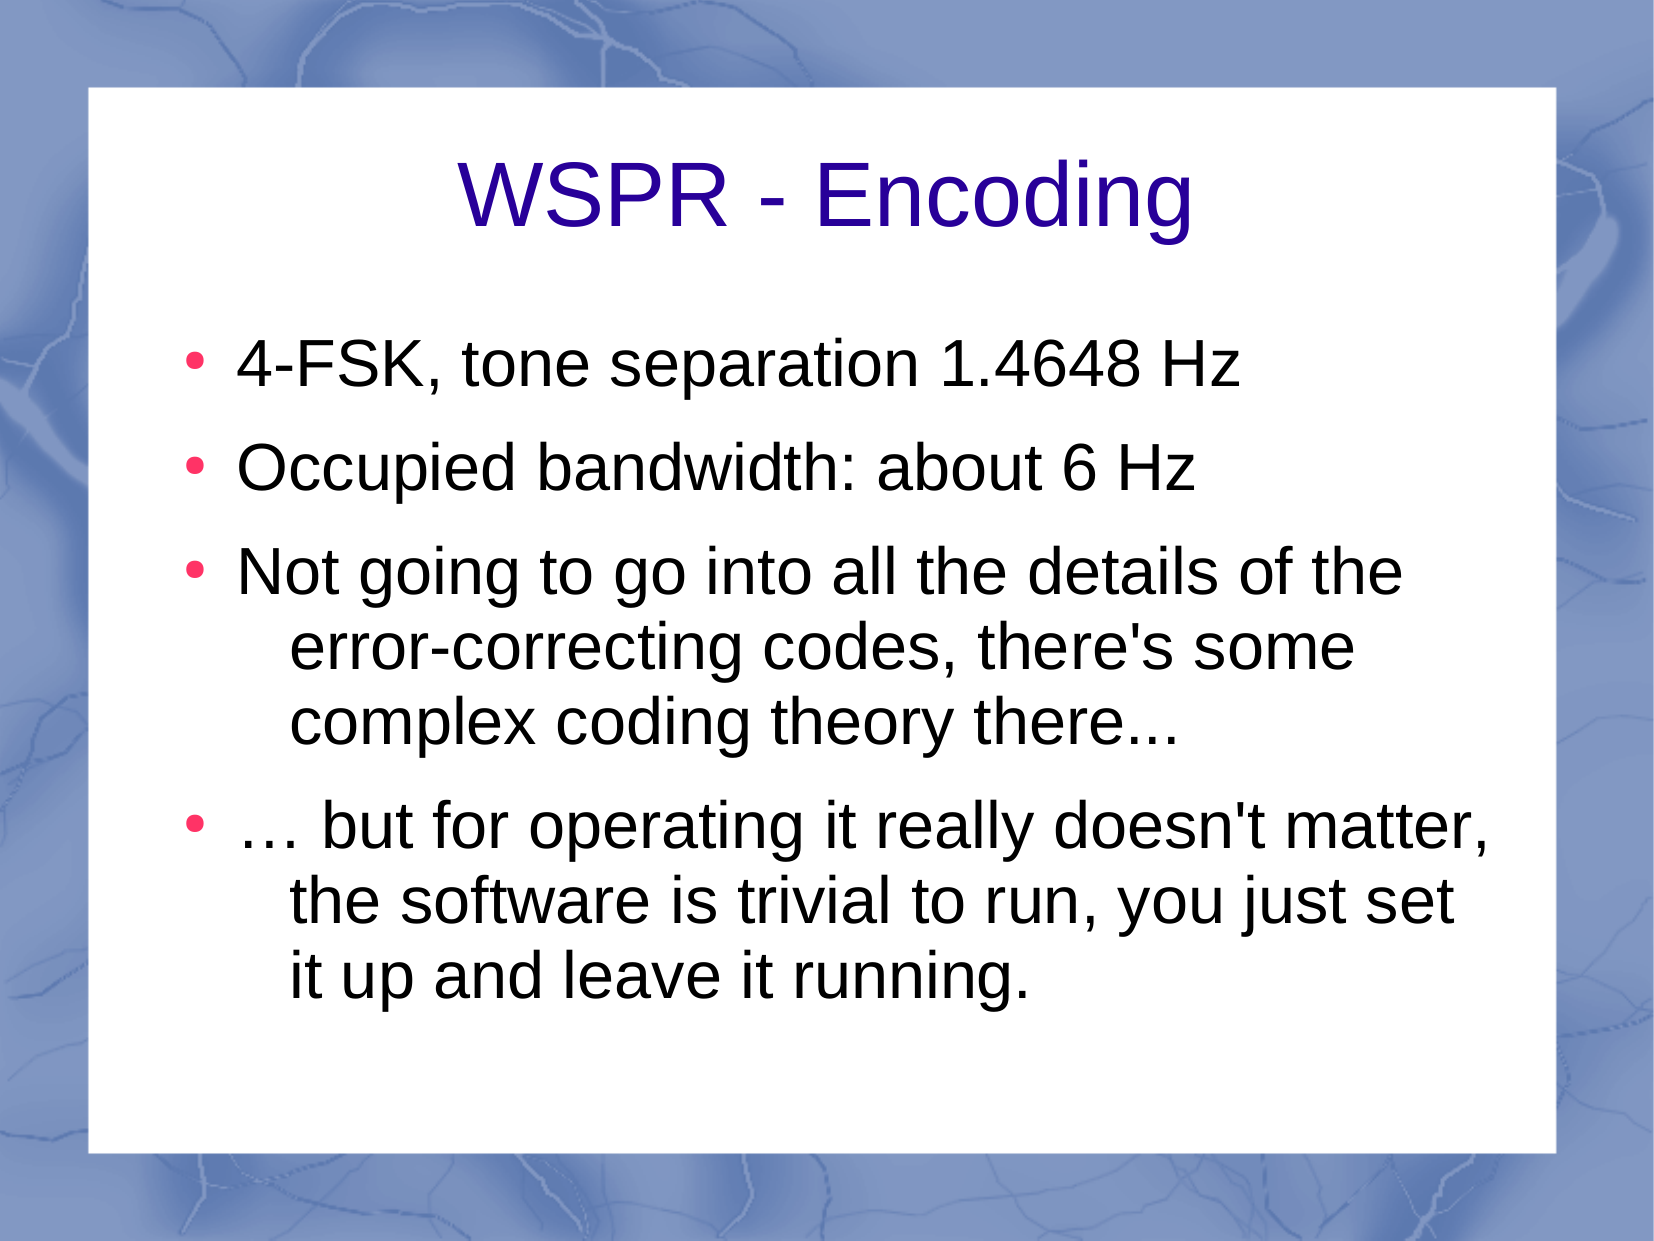

# WSPR - Encoding
4-FSK, tone separation 1.4648 Hz
Occupied bandwidth: about 6 Hz
Not going to go into all the details of the error-correcting codes, there's some complex coding theory there...
… but for operating it really doesn't matter, the software is trivial to run, you just set it up and leave it running.